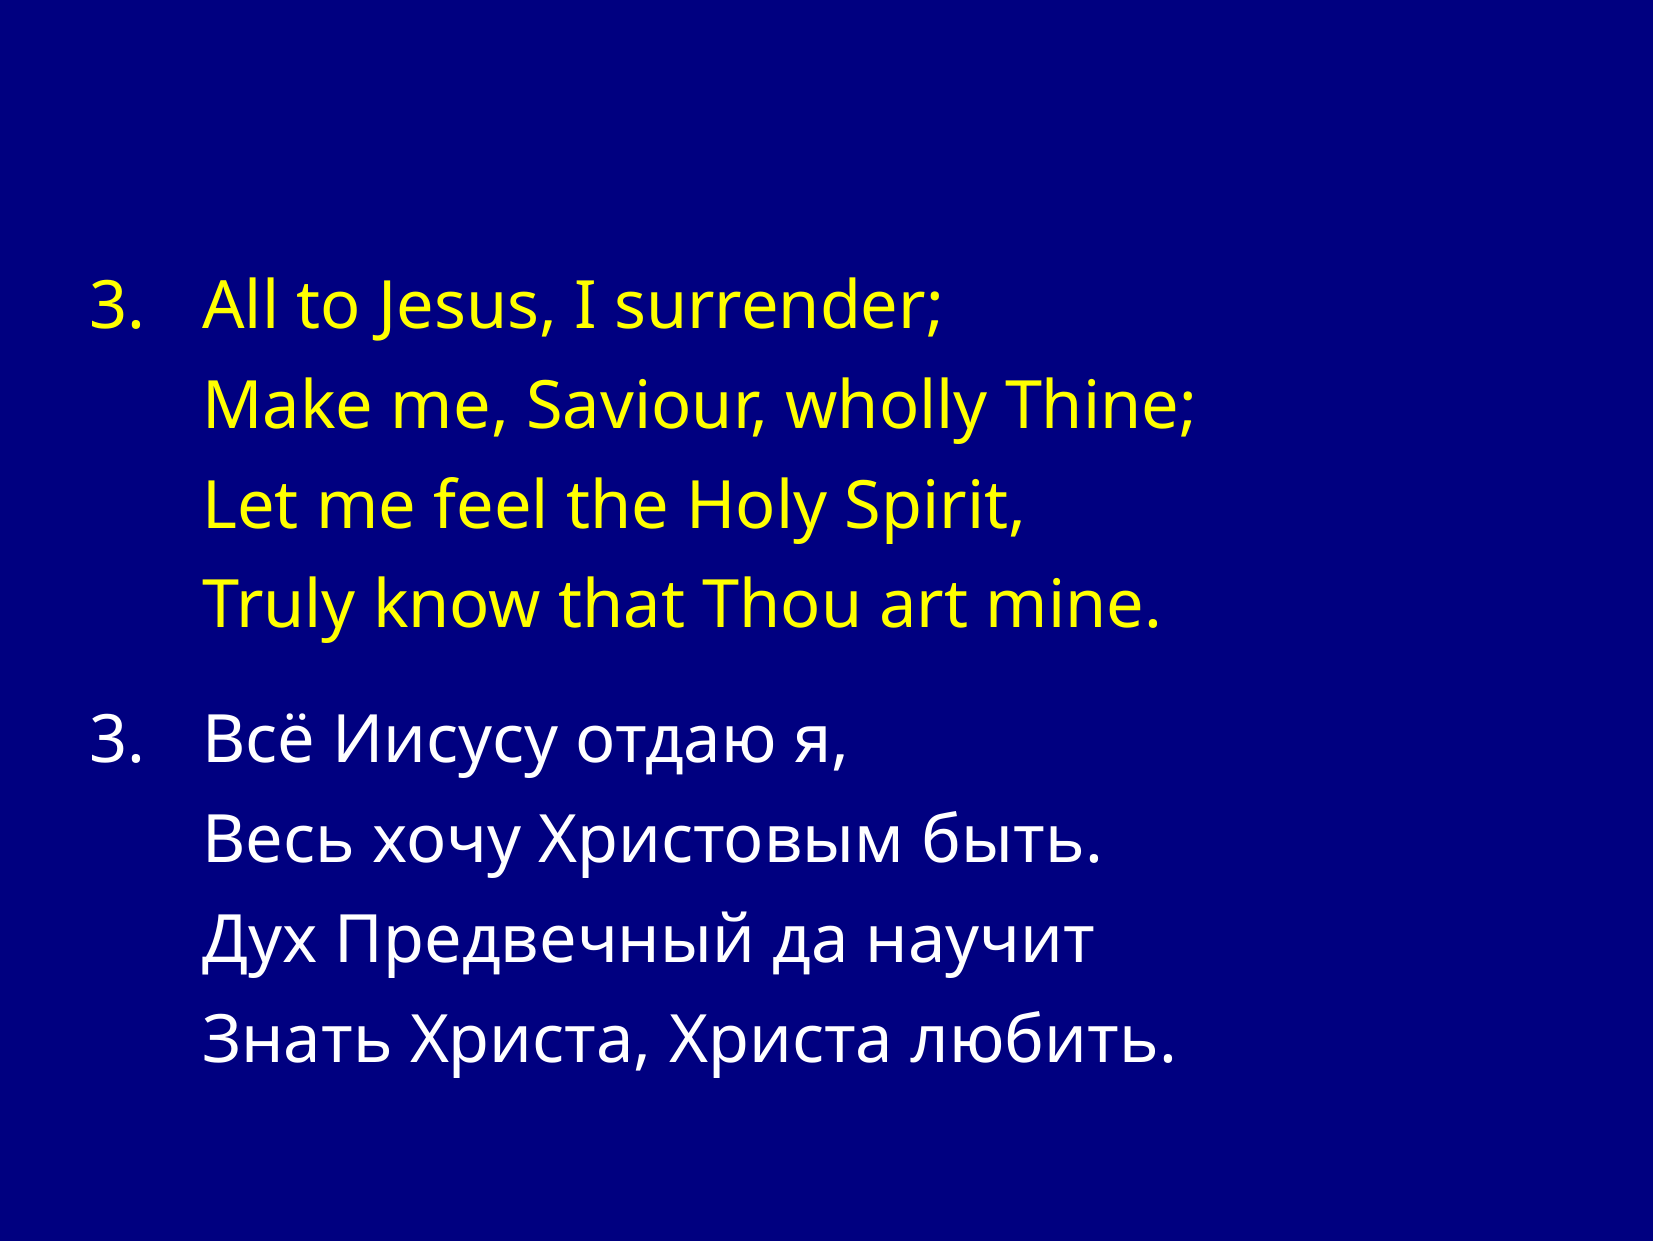

3.	All to Jesus, I surrender;
	Make me, Saviour, wholly Thine;
	Let me feel the Holy Spirit,
	Truly know that Thou art mine.
3.	Всё Иисусу отдаю я,
	Весь хочу Христовым быть.
	Дух Предвечный да научит
	Знать Христа, Христа любить.